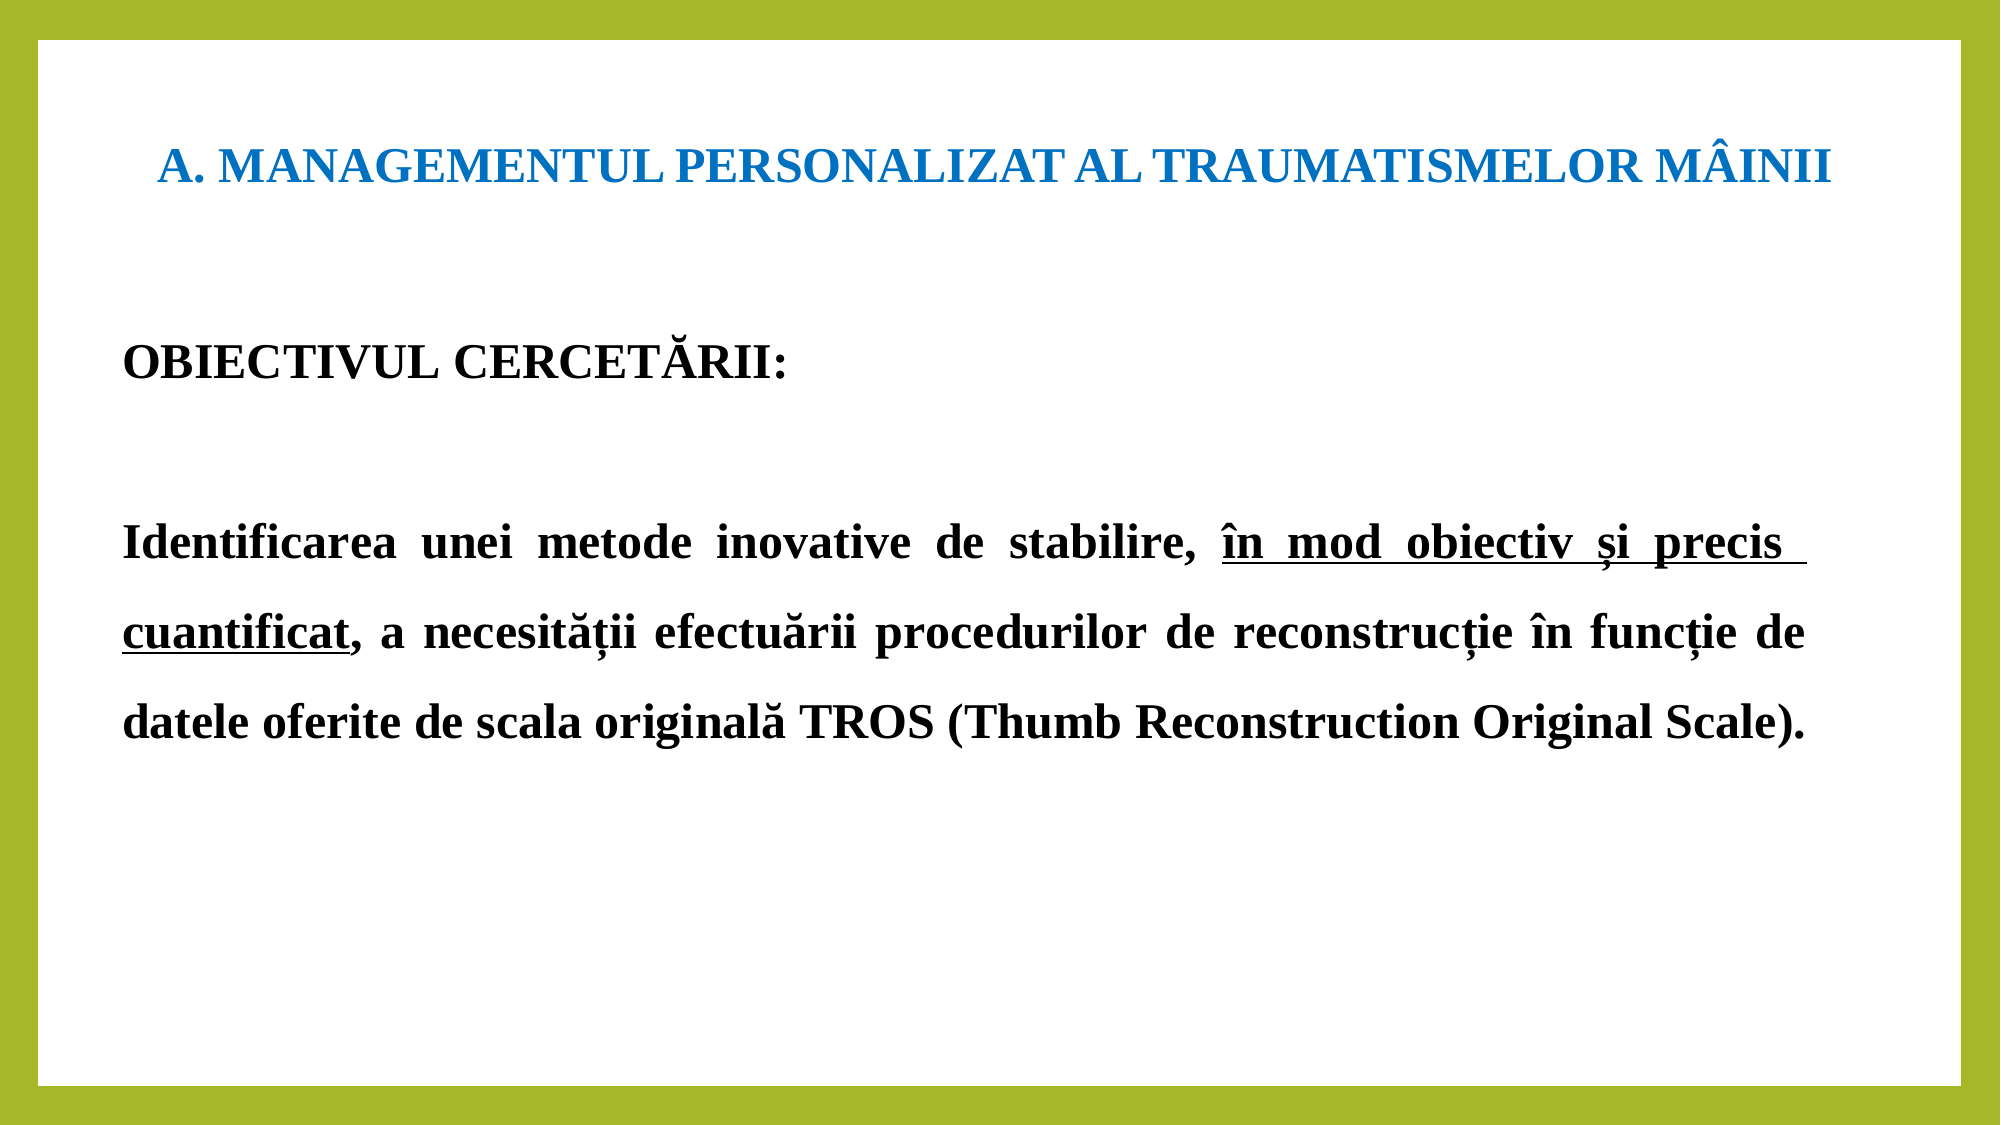

# A. MANAGEMENTUL PERSONALIZAT AL TRAUMATISMELOR MÂINII
OBIECTIVUL CERCETĂRII:
Identificarea unei metode inovative de stabilire, în mod obiectiv și precis cuantificat, a necesității efectuării procedurilor de reconstrucție în funcție de datele oferite de scala originală TROS (Thumb Reconstruction Original Scale).